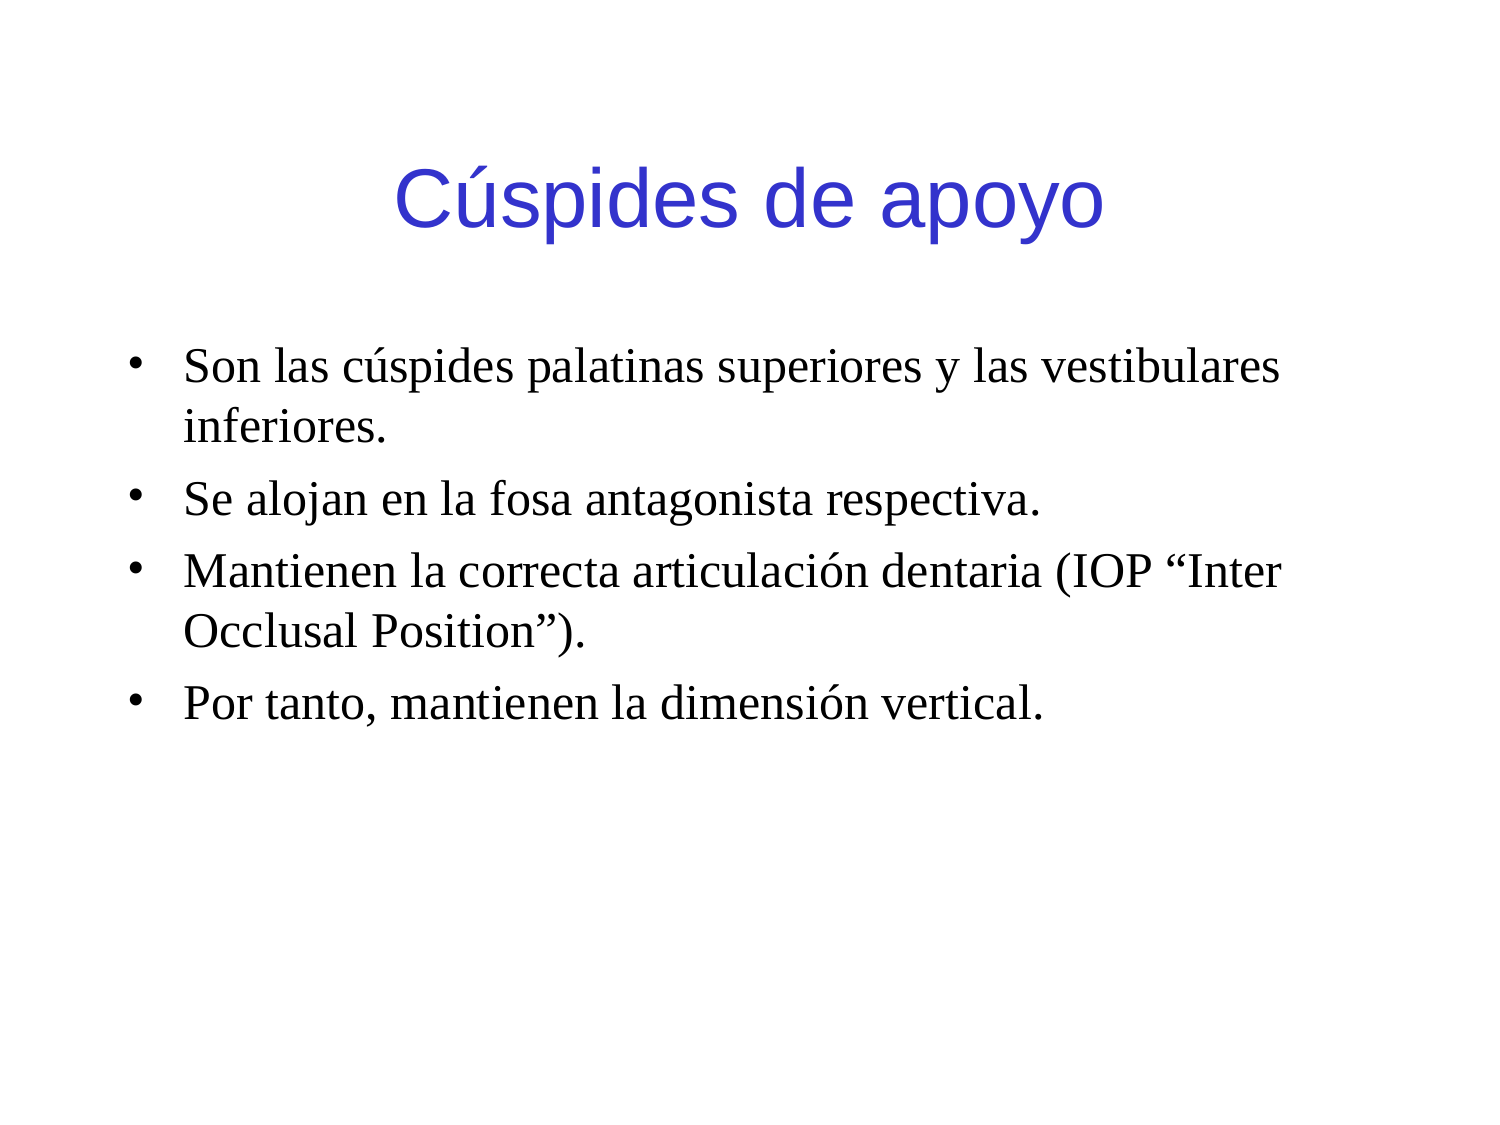

# Cúspides de apoyo
Son las cúspides palatinas superiores y las vestibulares inferiores.
Se alojan en la fosa antagonista respectiva.
Mantienen la correcta articulación dentaria (IOP “Inter Occlusal Position”).
Por tanto, mantienen la dimensión vertical.